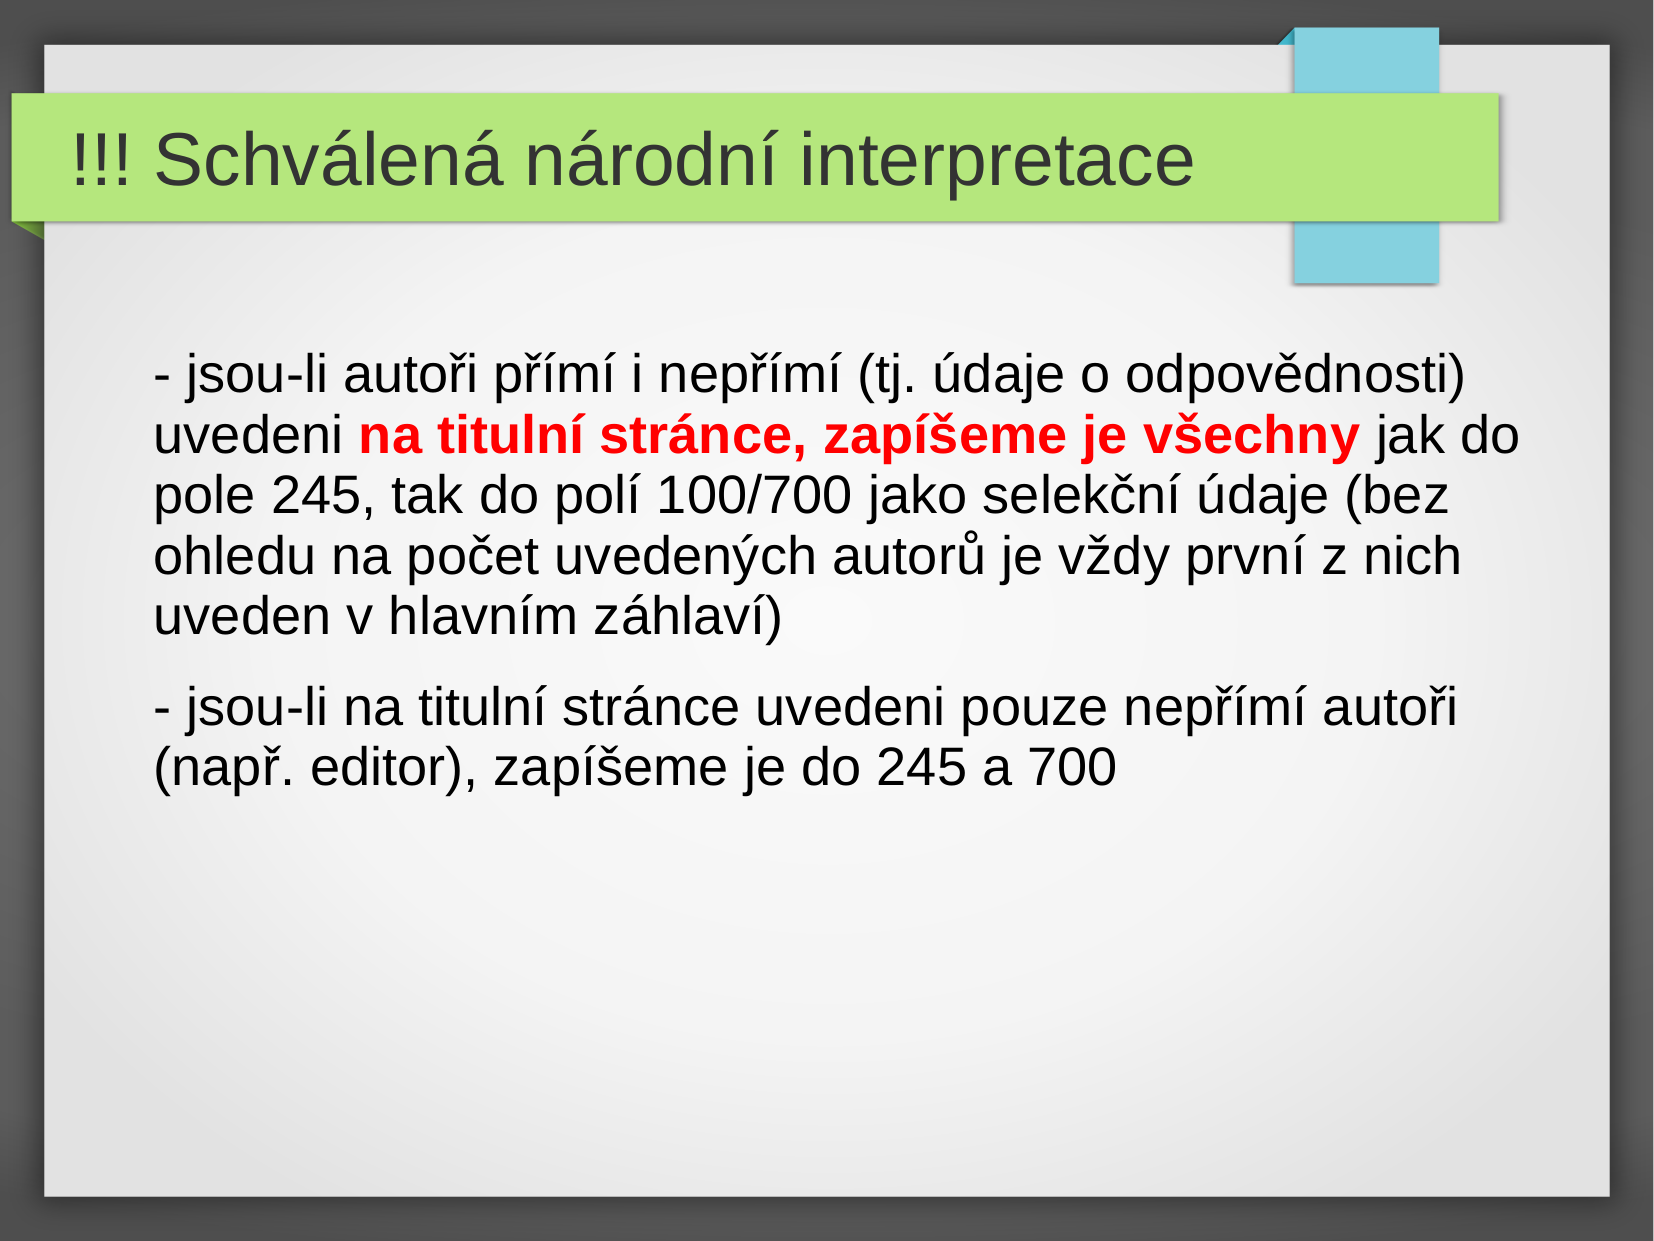

# !!! Schválená národní interpretace
- jsou-li autoři přímí i nepřímí (tj. údaje o odpovědnosti) uvedeni na titulní stránce, zapíšeme je všechny jak do pole 245, tak do polí 100/700 jako selekční údaje (bez ohledu na počet uvedených autorů je vždy první z nich uveden v hlavním záhlaví)
- jsou-li na titulní stránce uvedeni pouze nepřímí autoři (např. editor), zapíšeme je do 245 a 700